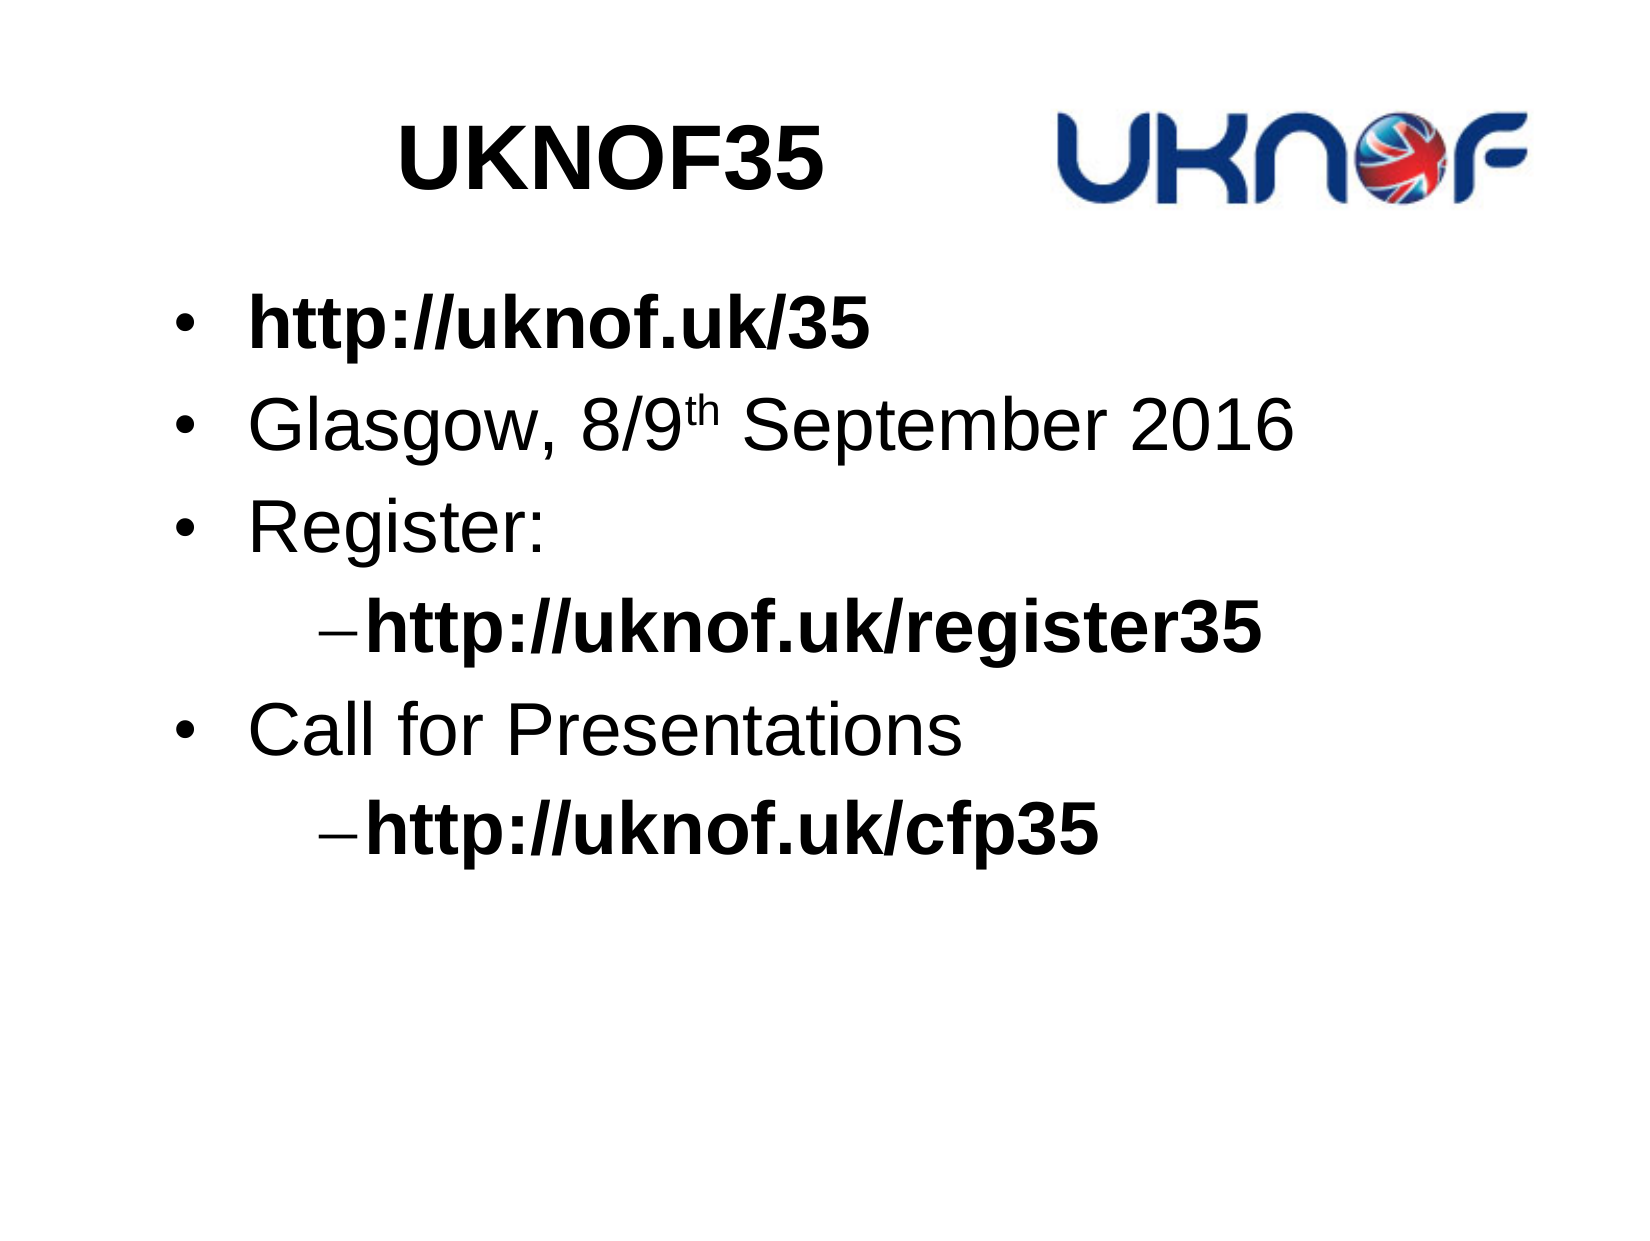

# UKNOF35
 http://uknof.uk/35
 Glasgow, 8/9th September 2016
 Register:
http://uknof.uk/register35
 Call for Presentations
http://uknof.uk/cfp35